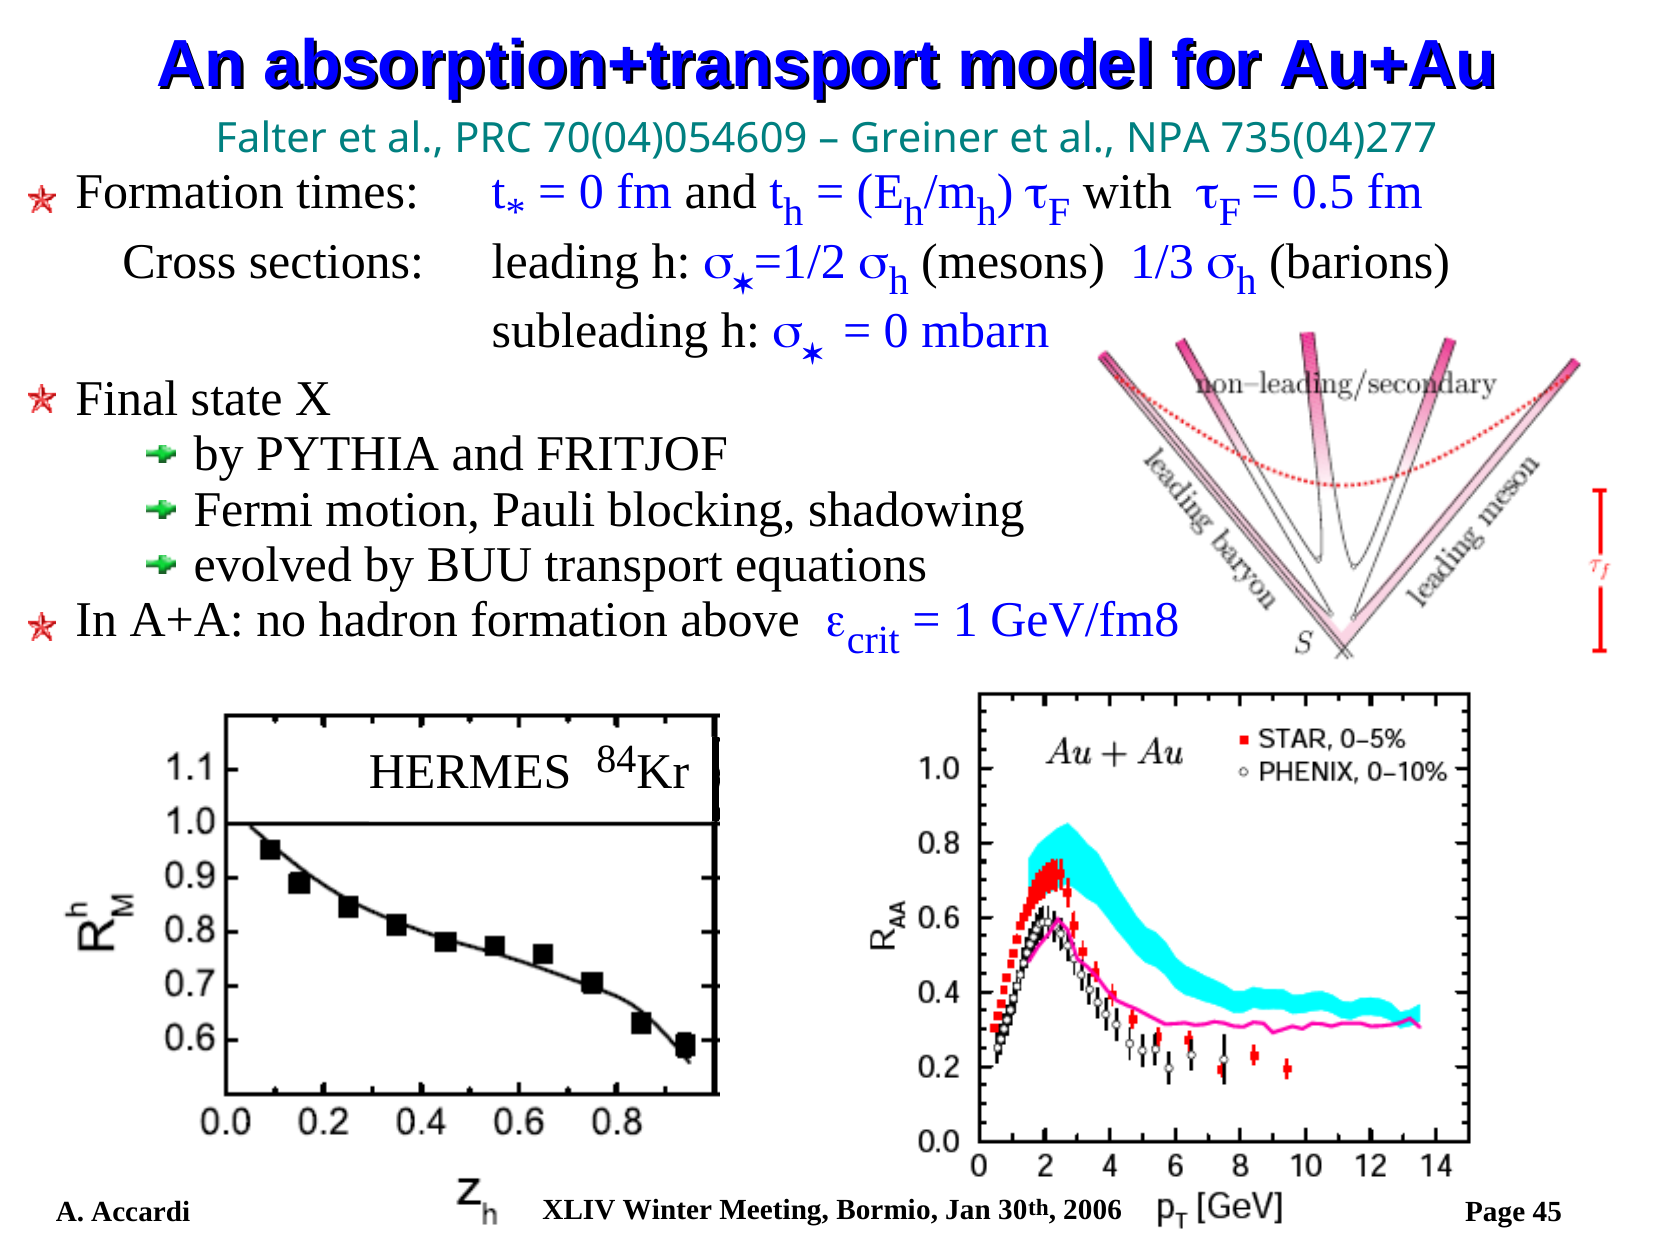

An absorption+transport model for Au+Au
Falter et al., PRC 70(04)054609 – Greiner et al., NPA 735(04)277
Formation times: 	t* = 0 fm and th = (Eh/mh) tF with tF = 0.5 fm
Cross sections:	leading h: s*=1/2 sh (mesons) 1/3 sh (barions)
					subleading h: s* = 0 mbarn
Final state X
by PYTHIA and FRITJOF
Fermi motion, Pauli blocking, shadowing
evolved by BUU transport equations
In A+A: no hadron formation above ecrit = 1 GeV/fm8
HERMES 84Kr
A. Accardi
XLIV Winter Meeting, Bormio, Jan 30th, 2006
Page